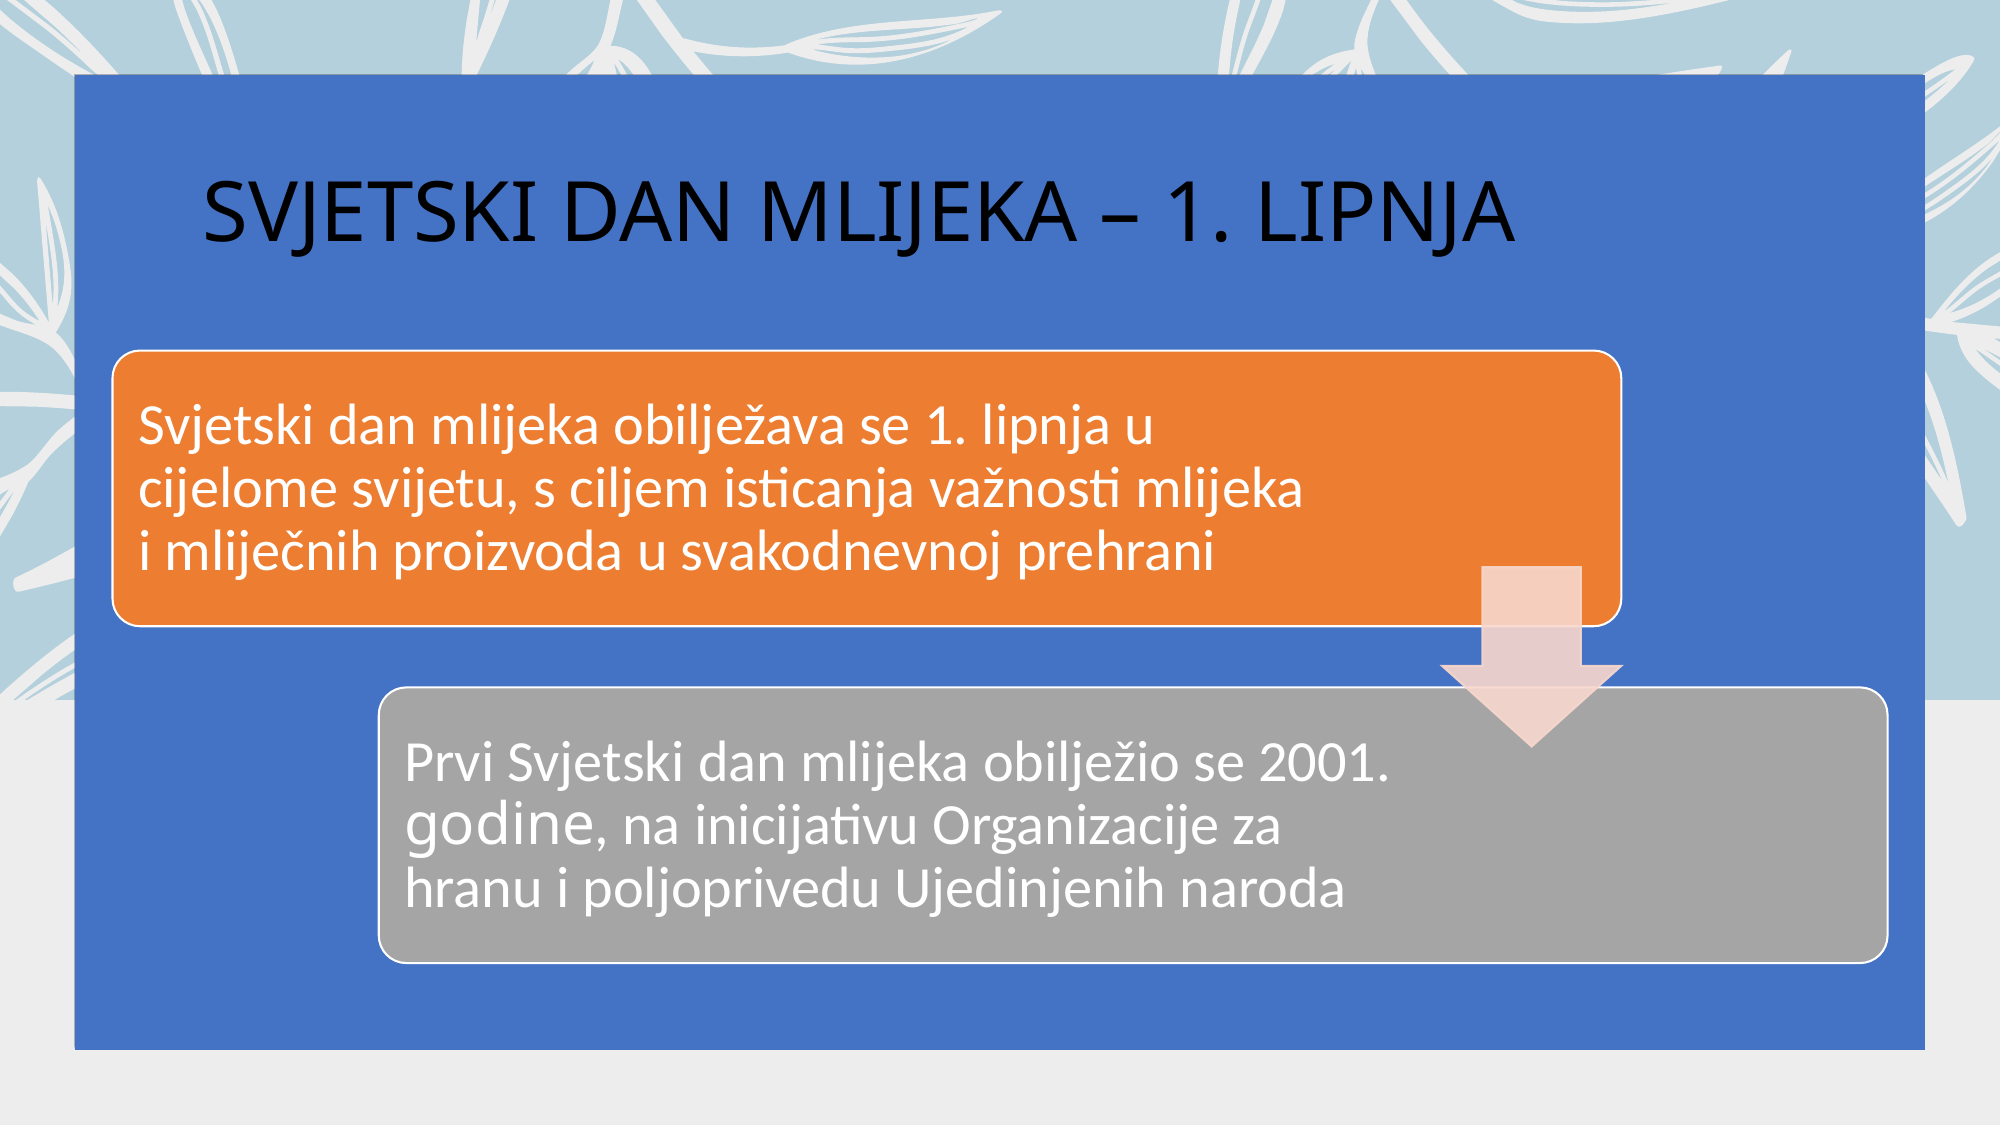

# SVJETSKI DAN MLIJEKA – 1. LIPNJA
Svjetski dan mlijeka obilježava se 1. lipnja u cijelome svijetu, s ciljem isticanja važnosti mlijeka i mliječnih proizvoda u svakodnevnoj prehrani
Prvi Svjetski dan mlijeka obilježio se 2001. godine, na inicijativu Organizacije za hranu i poljoprivedu Ujedinjenih naroda